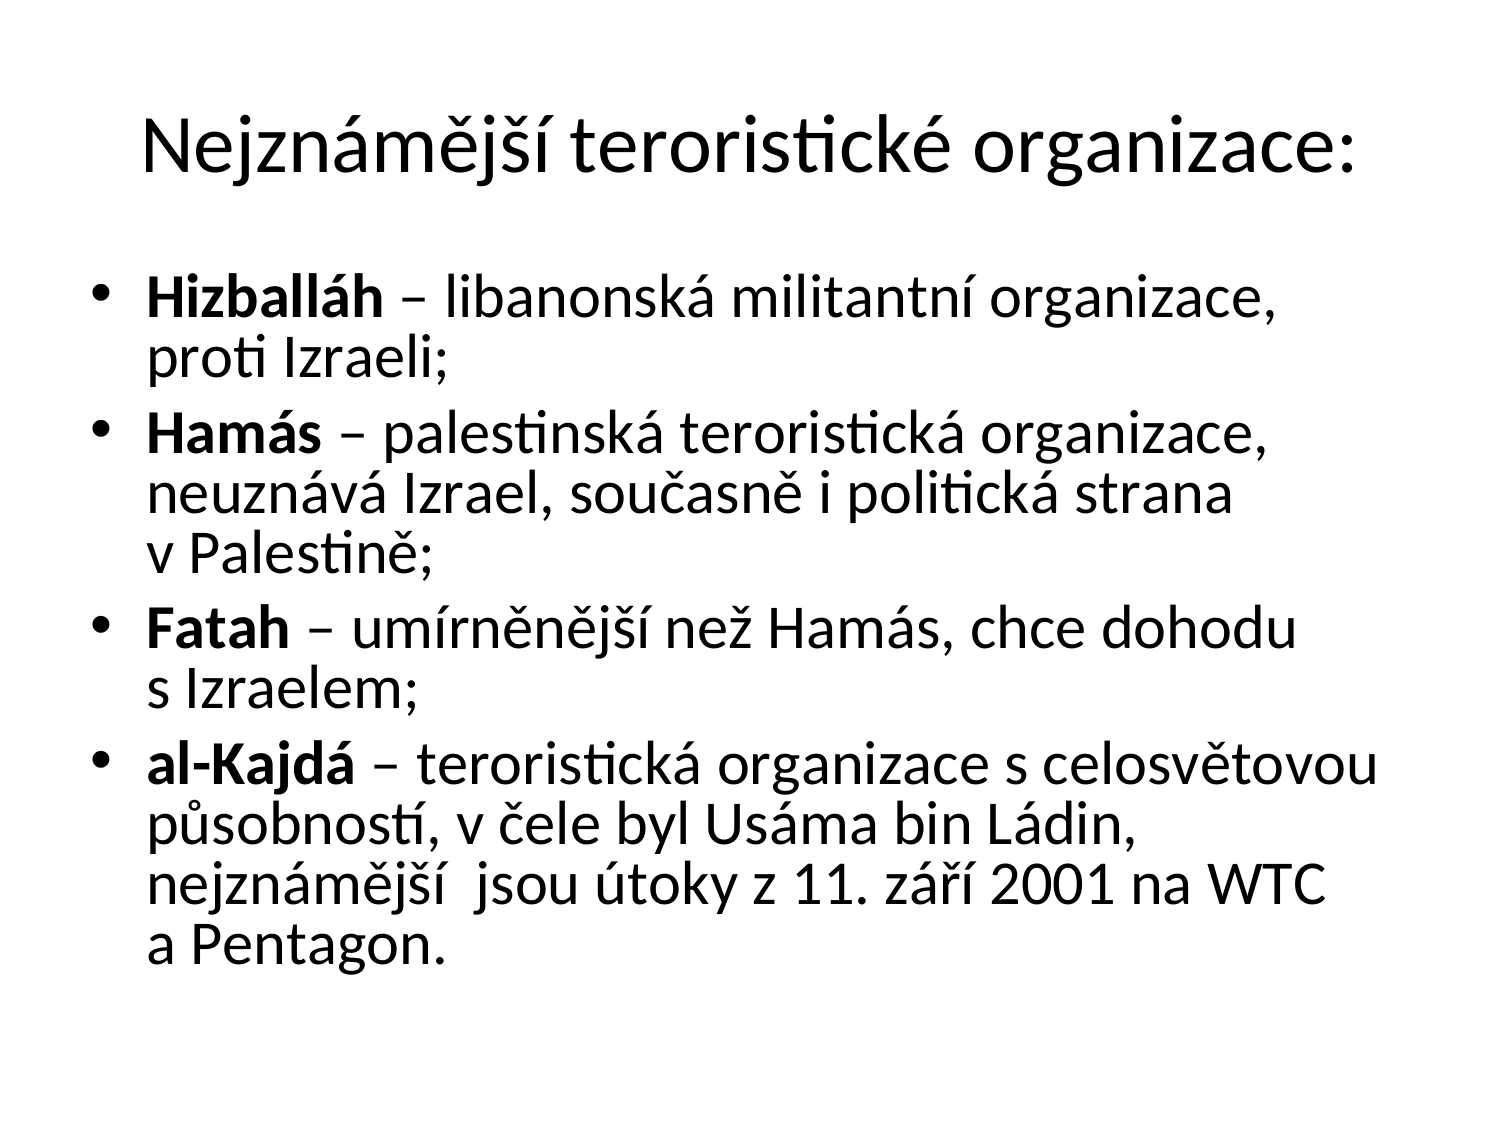

# Nejznámější teroristické organizace:
Hizballáh – libanonská militantní organizace, proti Izraeli;
Hamás – palestinská teroristická organizace, neuznává Izrael, současně i politická strana
v Palestině;
Fatah – umírněnější než Hamás, chce dohodu
s Izraelem;
al-Kajdá – teroristická organizace s celosvětovou působností, v čele byl Usáma bin Ládin, nejznámější  jsou útoky z 11. září 2001 na WTC
a Pentagon.